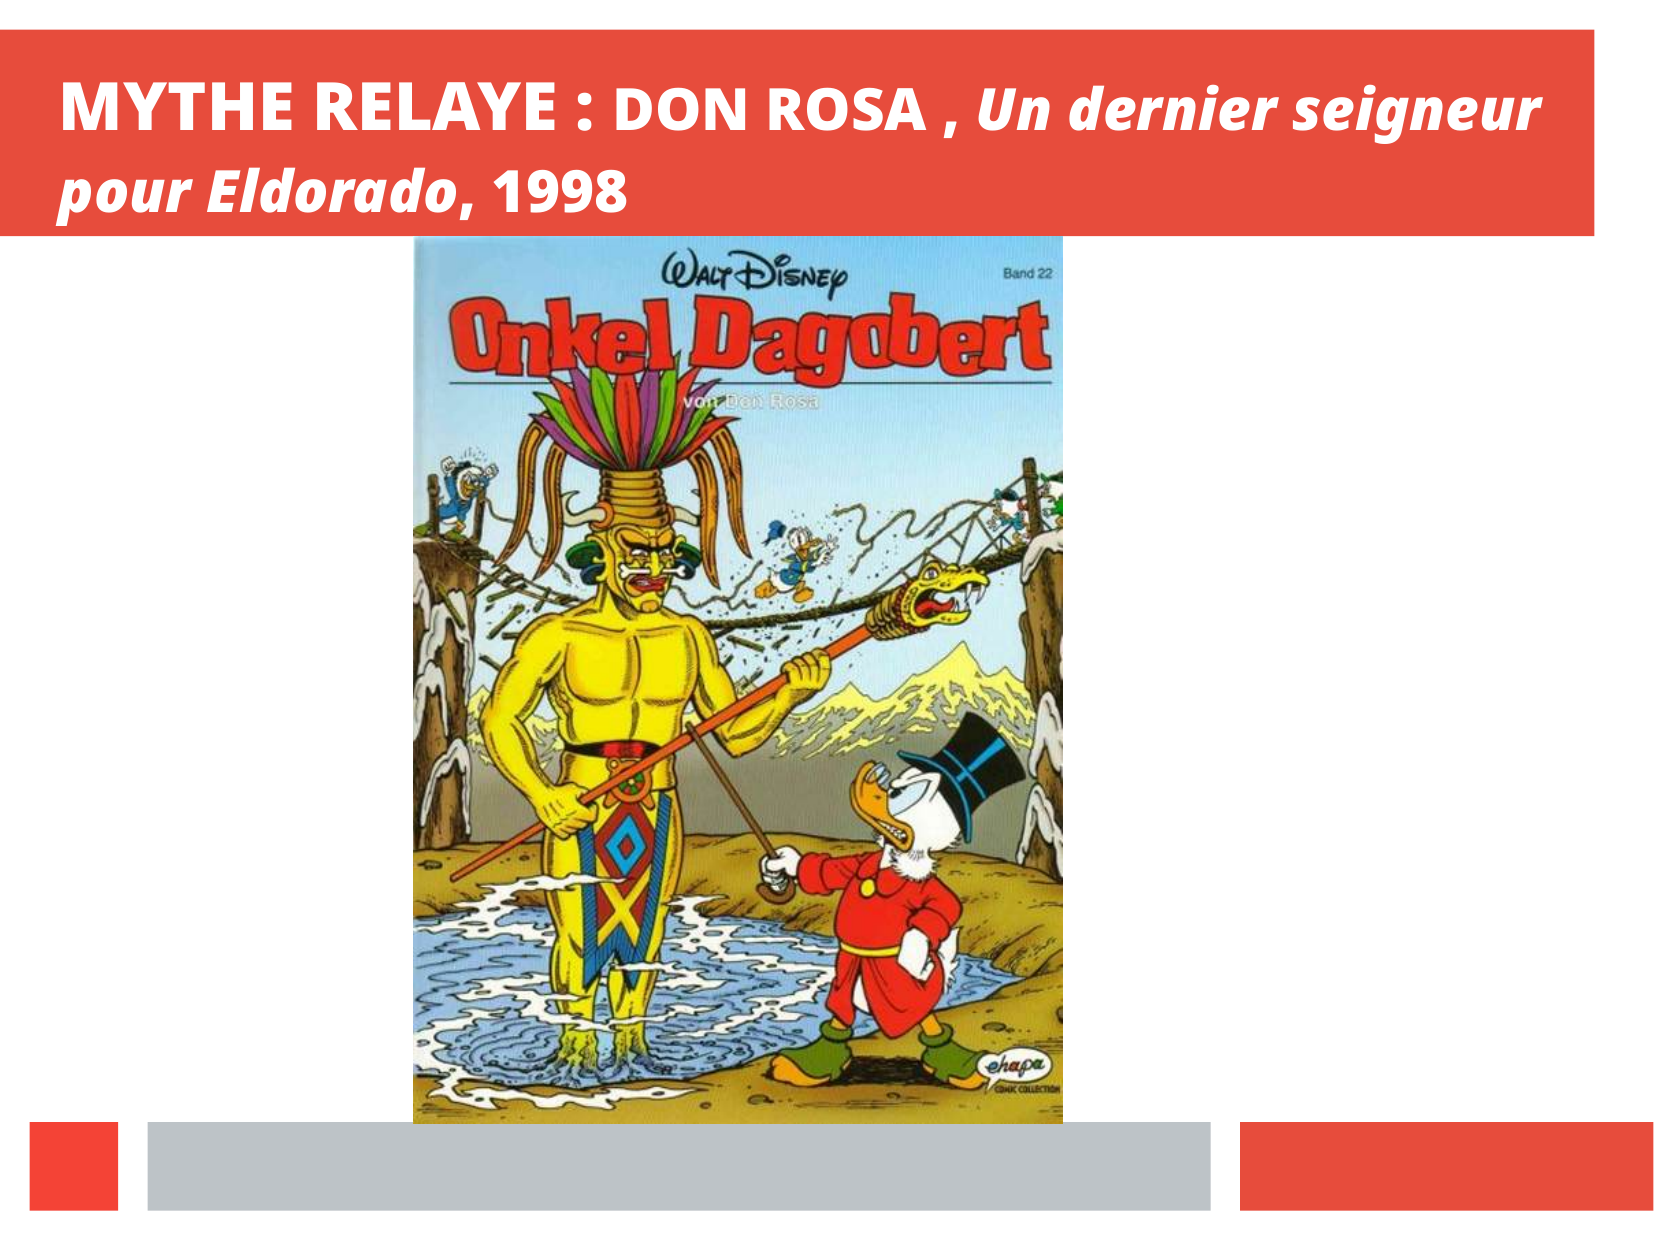

# MYTHE RELAYE : DON ROSA , Un dernier seigneur pour Eldorado, 1998